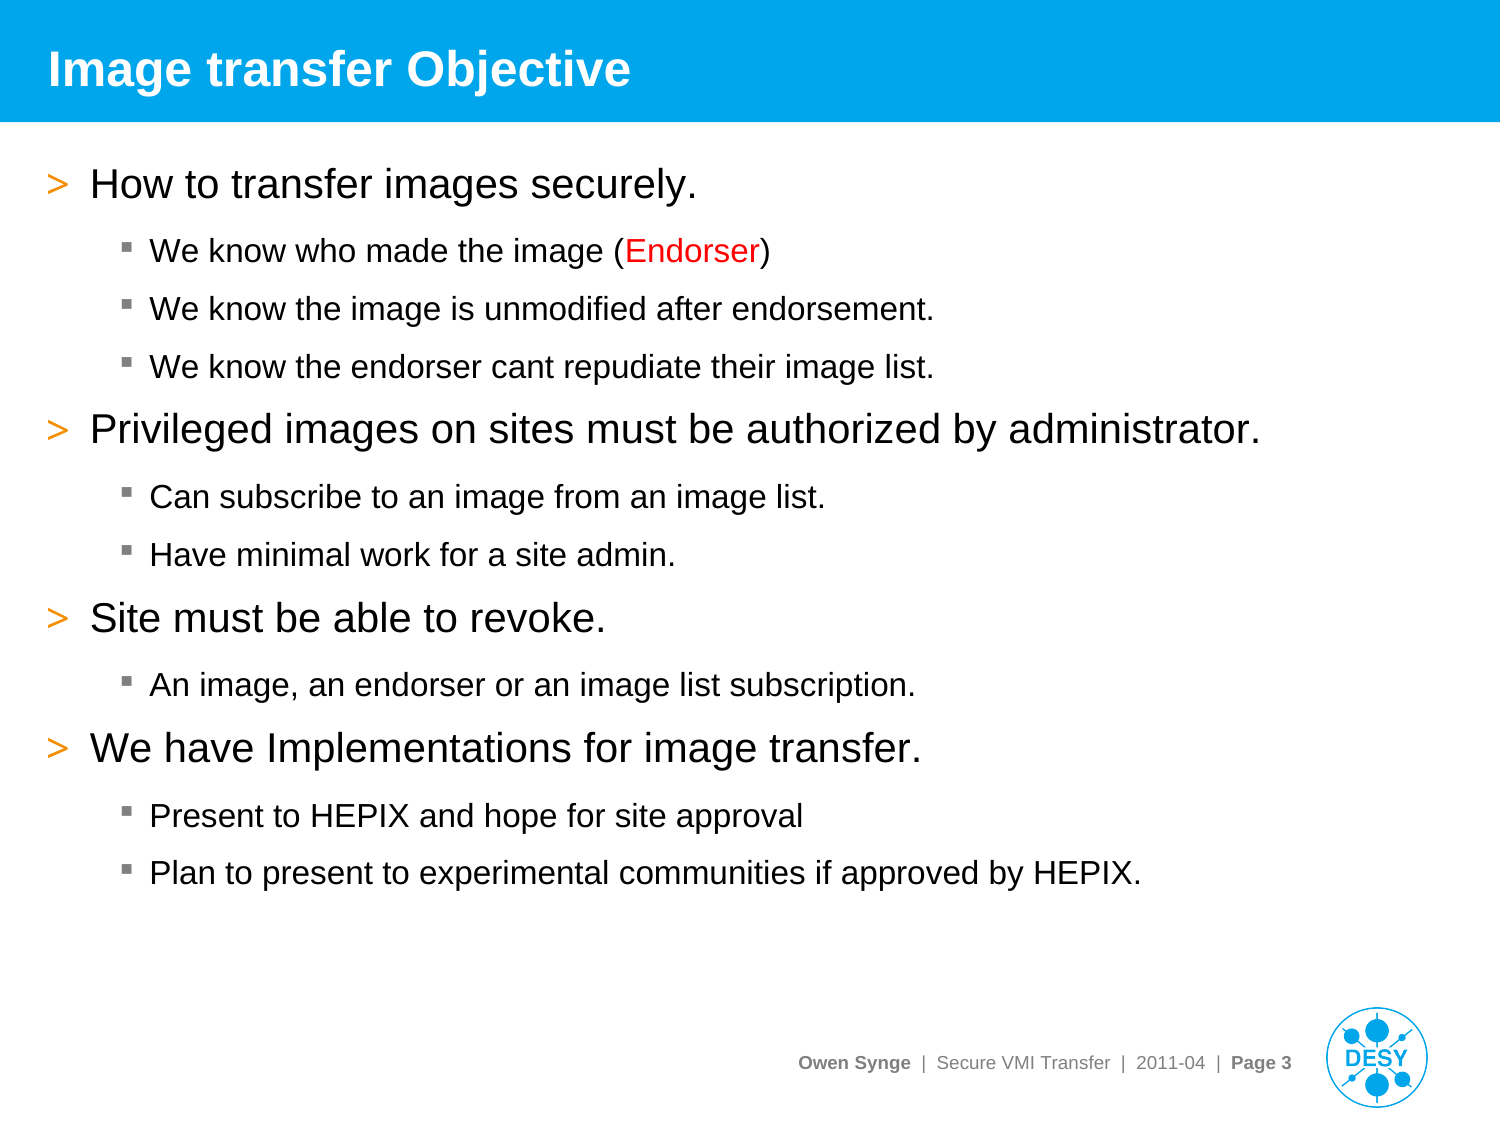

# Image transfer Objective
How to transfer images securely.
We know who made the image (Endorser)
We know the image is unmodified after endorsement.
We know the endorser cant repudiate their image list.
Privileged images on sites must be authorized by administrator.
Can subscribe to an image from an image list.
Have minimal work for a site admin.
Site must be able to revoke.
An image, an endorser or an image list subscription.
We have Implementations for image transfer.
Present to HEPIX and hope for site approval
Plan to present to experimental communities if approved by HEPIX.